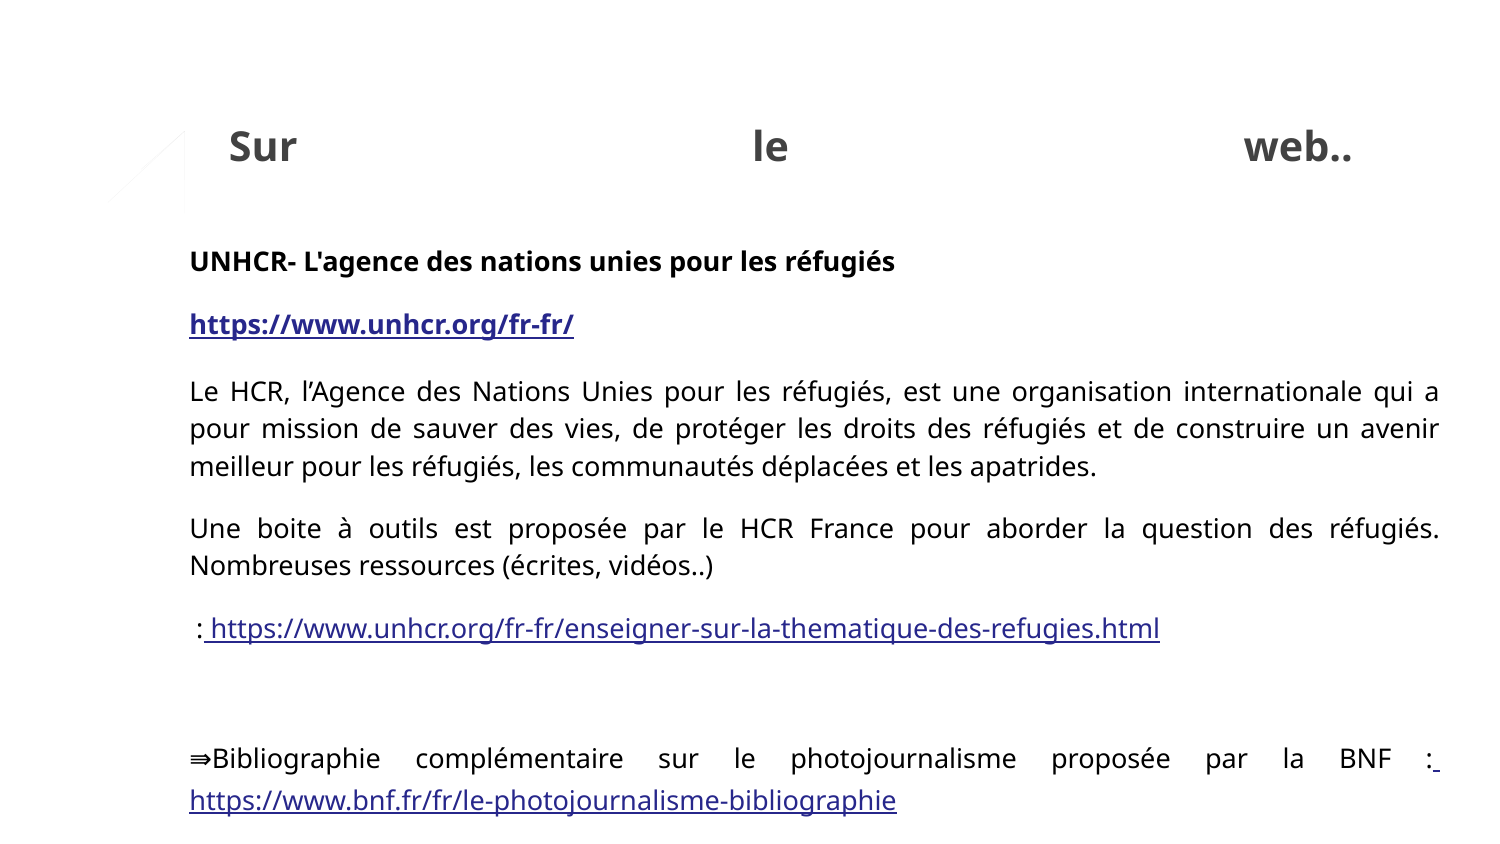

# Sur le web..
UNHCR- L'agence des nations unies pour les réfugiés
https://www.unhcr.org/fr-fr/
Le HCR, l’Agence des Nations Unies pour les réfugiés, est une organisation internationale qui a pour mission de sauver des vies, de protéger les droits des réfugiés et de construire un avenir meilleur pour les réfugiés, les communautés déplacées et les apatrides.
Une boite à outils est proposée par le HCR France pour aborder la question des réfugiés. Nombreuses ressources (écrites, vidéos..)
 : https://www.unhcr.org/fr-fr/enseigner-sur-la-thematique-des-refugies.html
⇛Bibliographie complémentaire sur le photojournalisme proposée par la BNF : https://www.bnf.fr/fr/le-photojournalisme-bibliographie